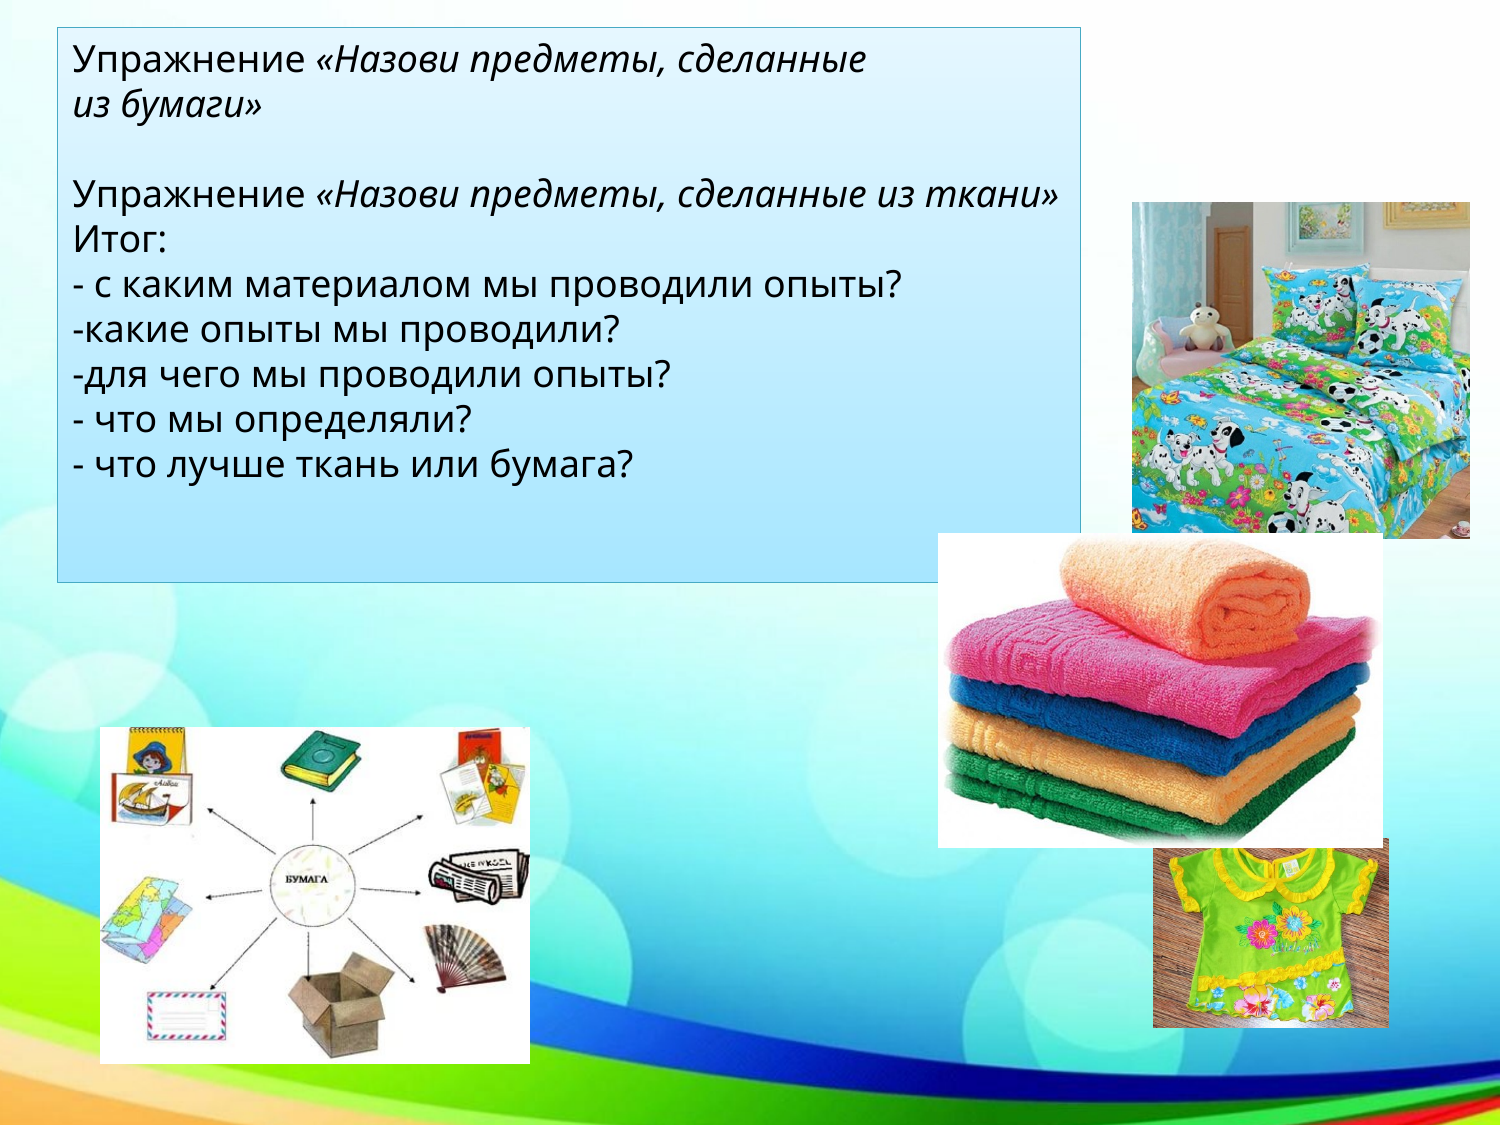

Упражнение «Назови предметы, сделанные из бумаги»
Упражнение «Назови предметы, сделанные из ткани»
Итог:
- с каким материалом мы проводили опыты?
-какие опыты мы проводили?
-для чего мы проводили опыты?
- что мы определяли?
- что лучше ткань или бумага?